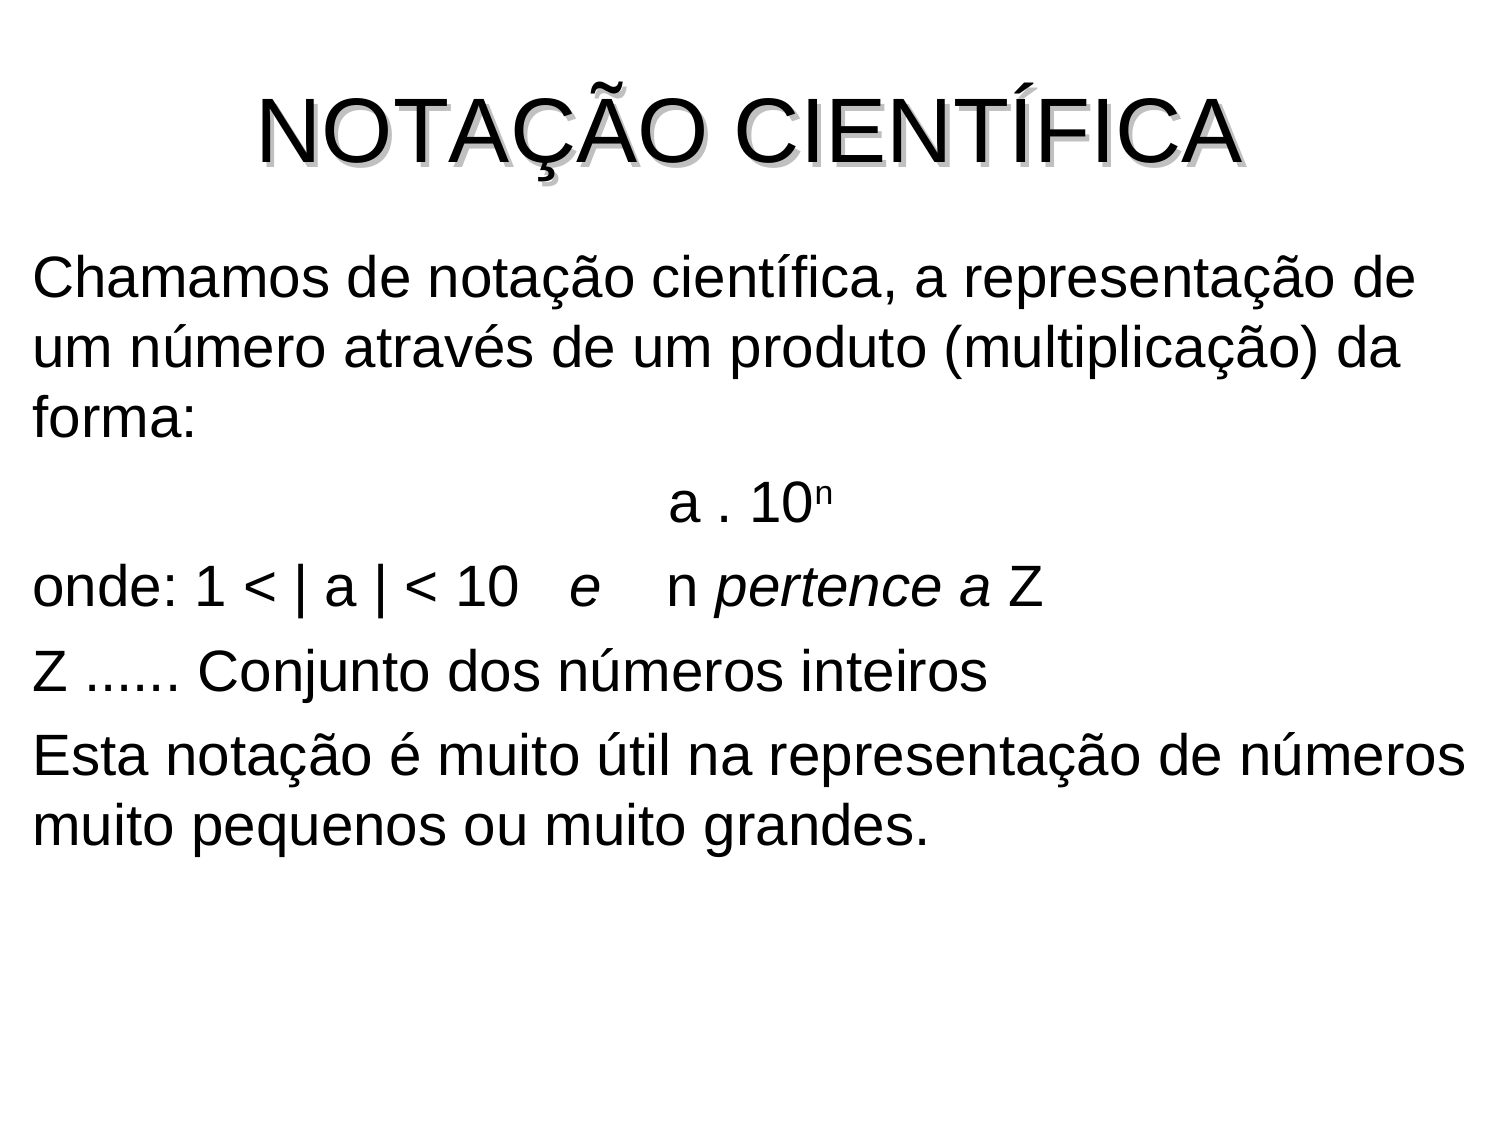

# NOTAÇÃO CIENTÍFICA
Chamamos de notação científica, a representação de um número através de um produto (multiplicação) da forma:
a . 10n
onde: 1 < | a | < 10 e n pertence a Z
Z ...... Conjunto dos números inteiros
Esta notação é muito útil na representação de números muito pequenos ou muito grandes.